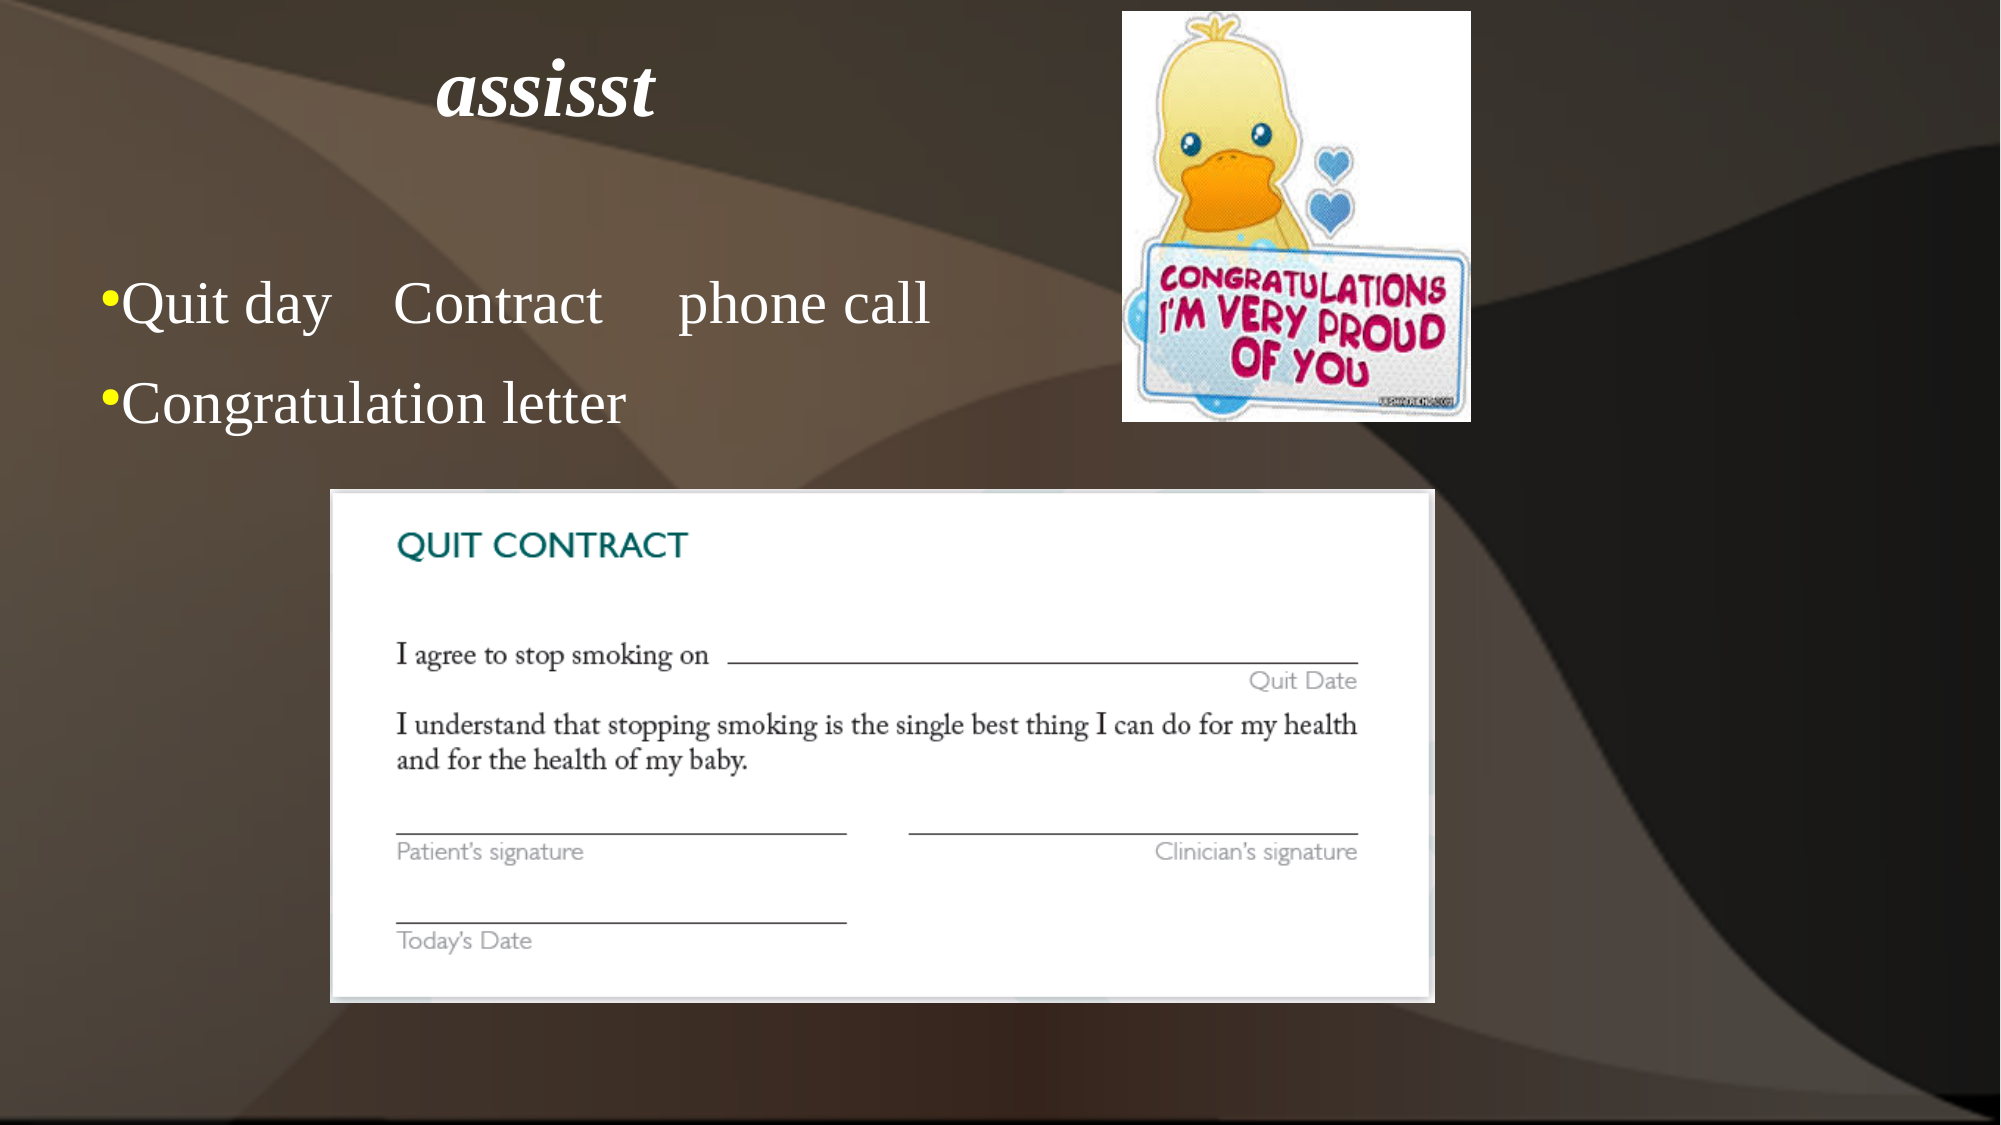

# assisst
Quit day Contract phone call
Congratulation letter